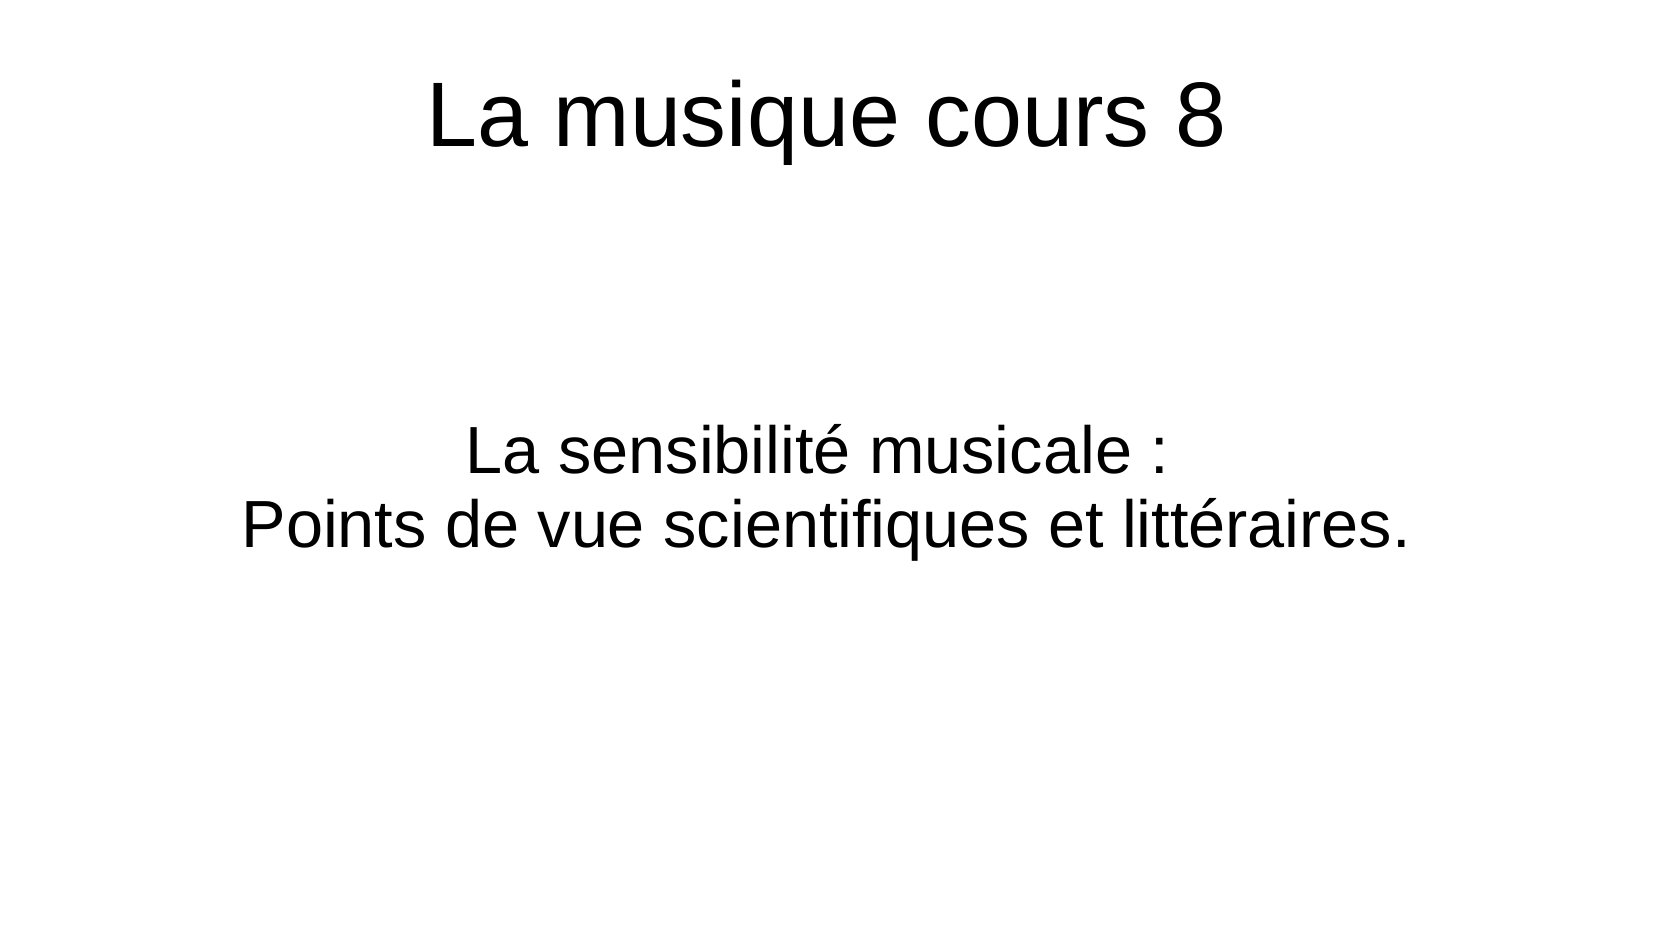

# La musique cours 8
La sensibilité musicale :
Points de vue scientifiques et littéraires.